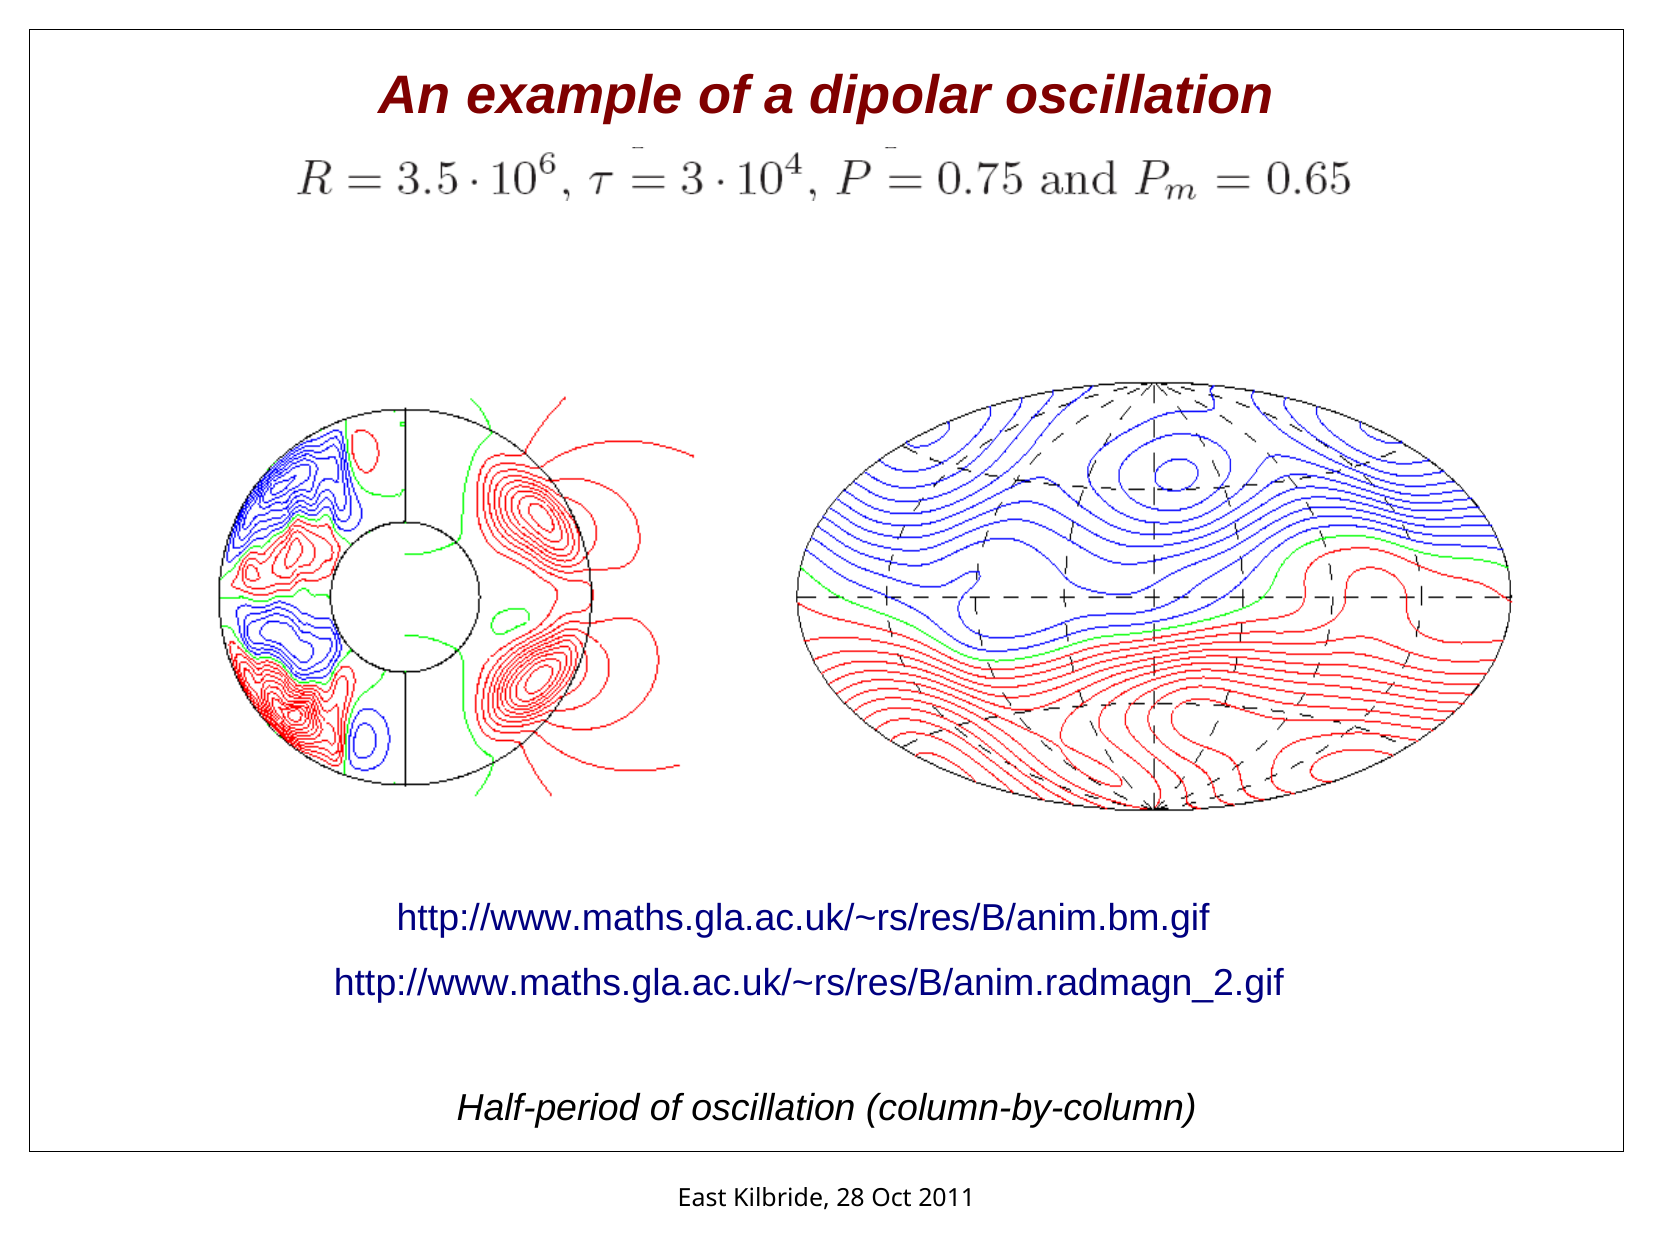

An example of a dipolar oscillation
http://www.maths.gla.ac.uk/~rs/res/B/anim.bm.gif
http://www.maths.gla.ac.uk/~rs/res/B/anim.radmagn_2.gif
Half-period of oscillation (column-by-column)
East Kilbride, 28 Oct 2011